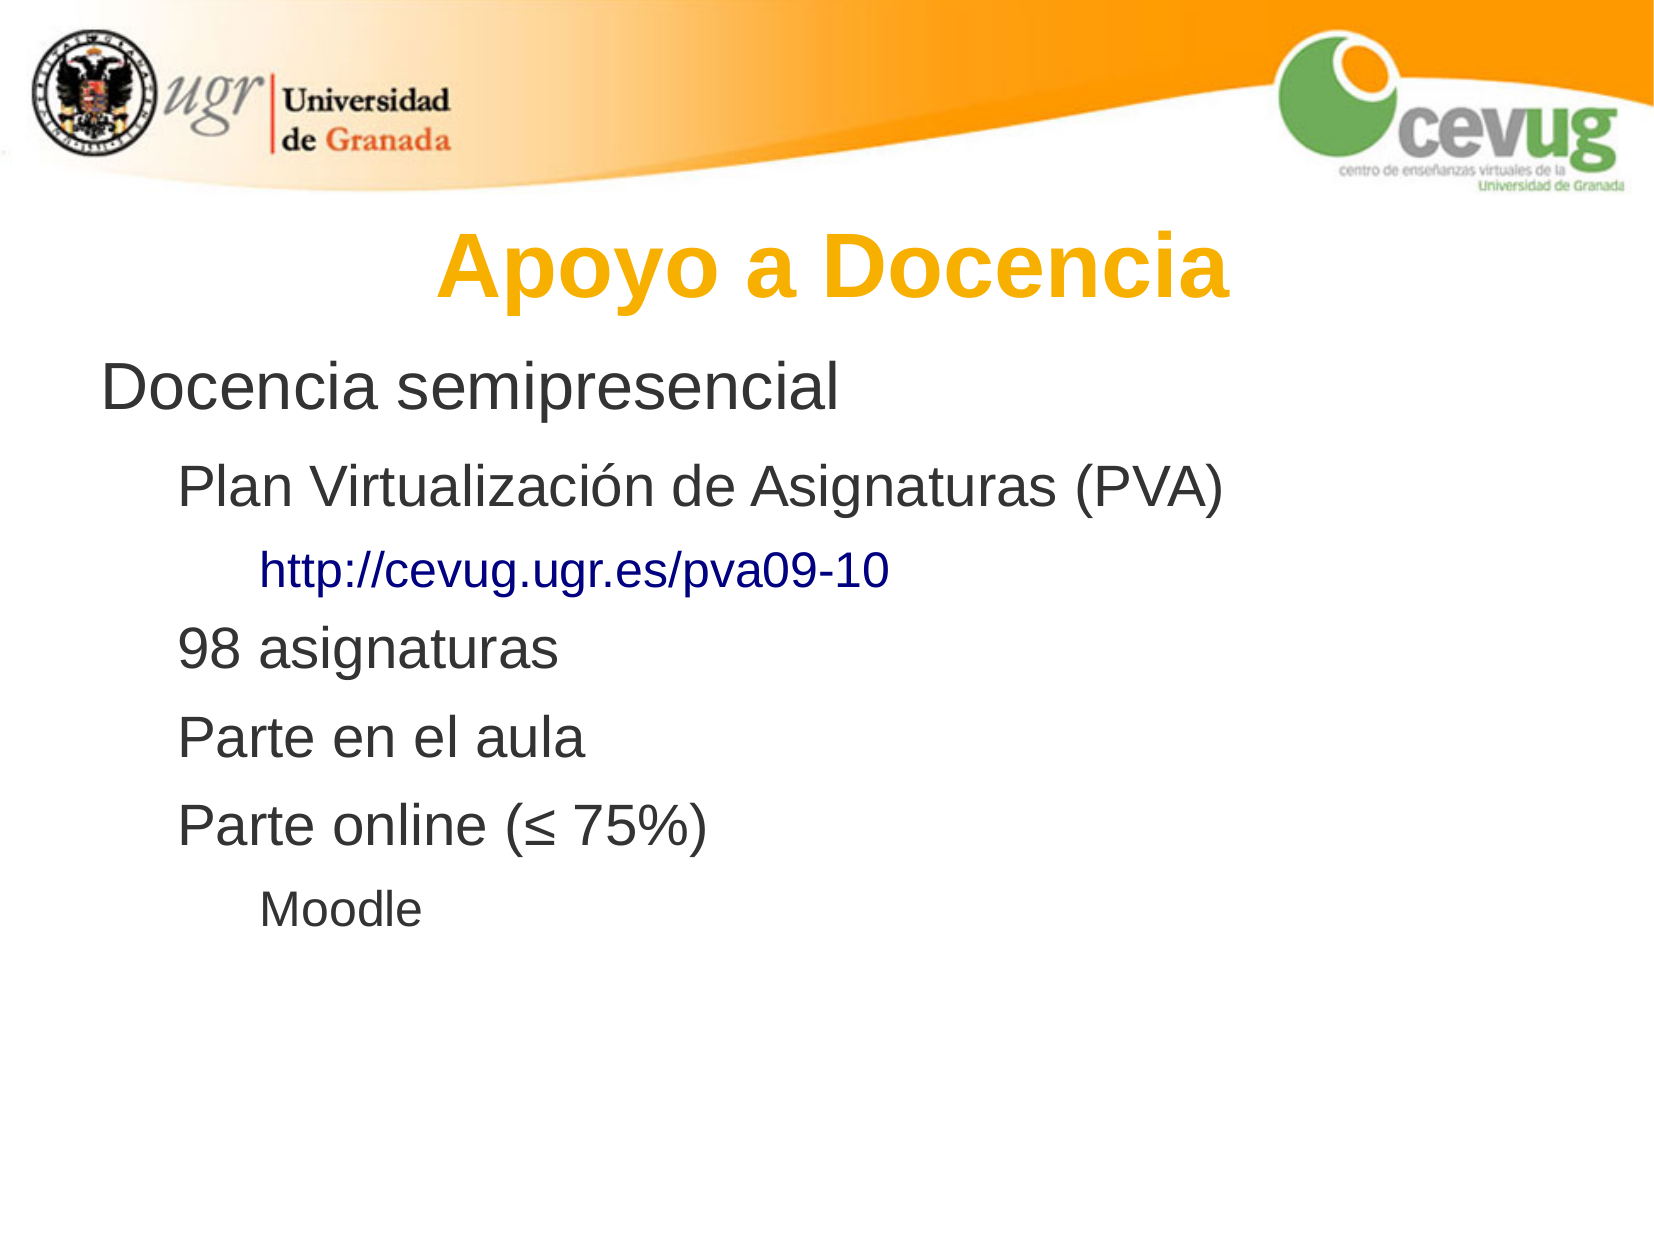

# Apoyo a Docencia
Docencia semipresencial
Plan Virtualización de Asignaturas (PVA)
http://cevug.ugr.es/pva09-10
98 asignaturas
Parte en el aula
Parte online (≤ 75%)
Moodle